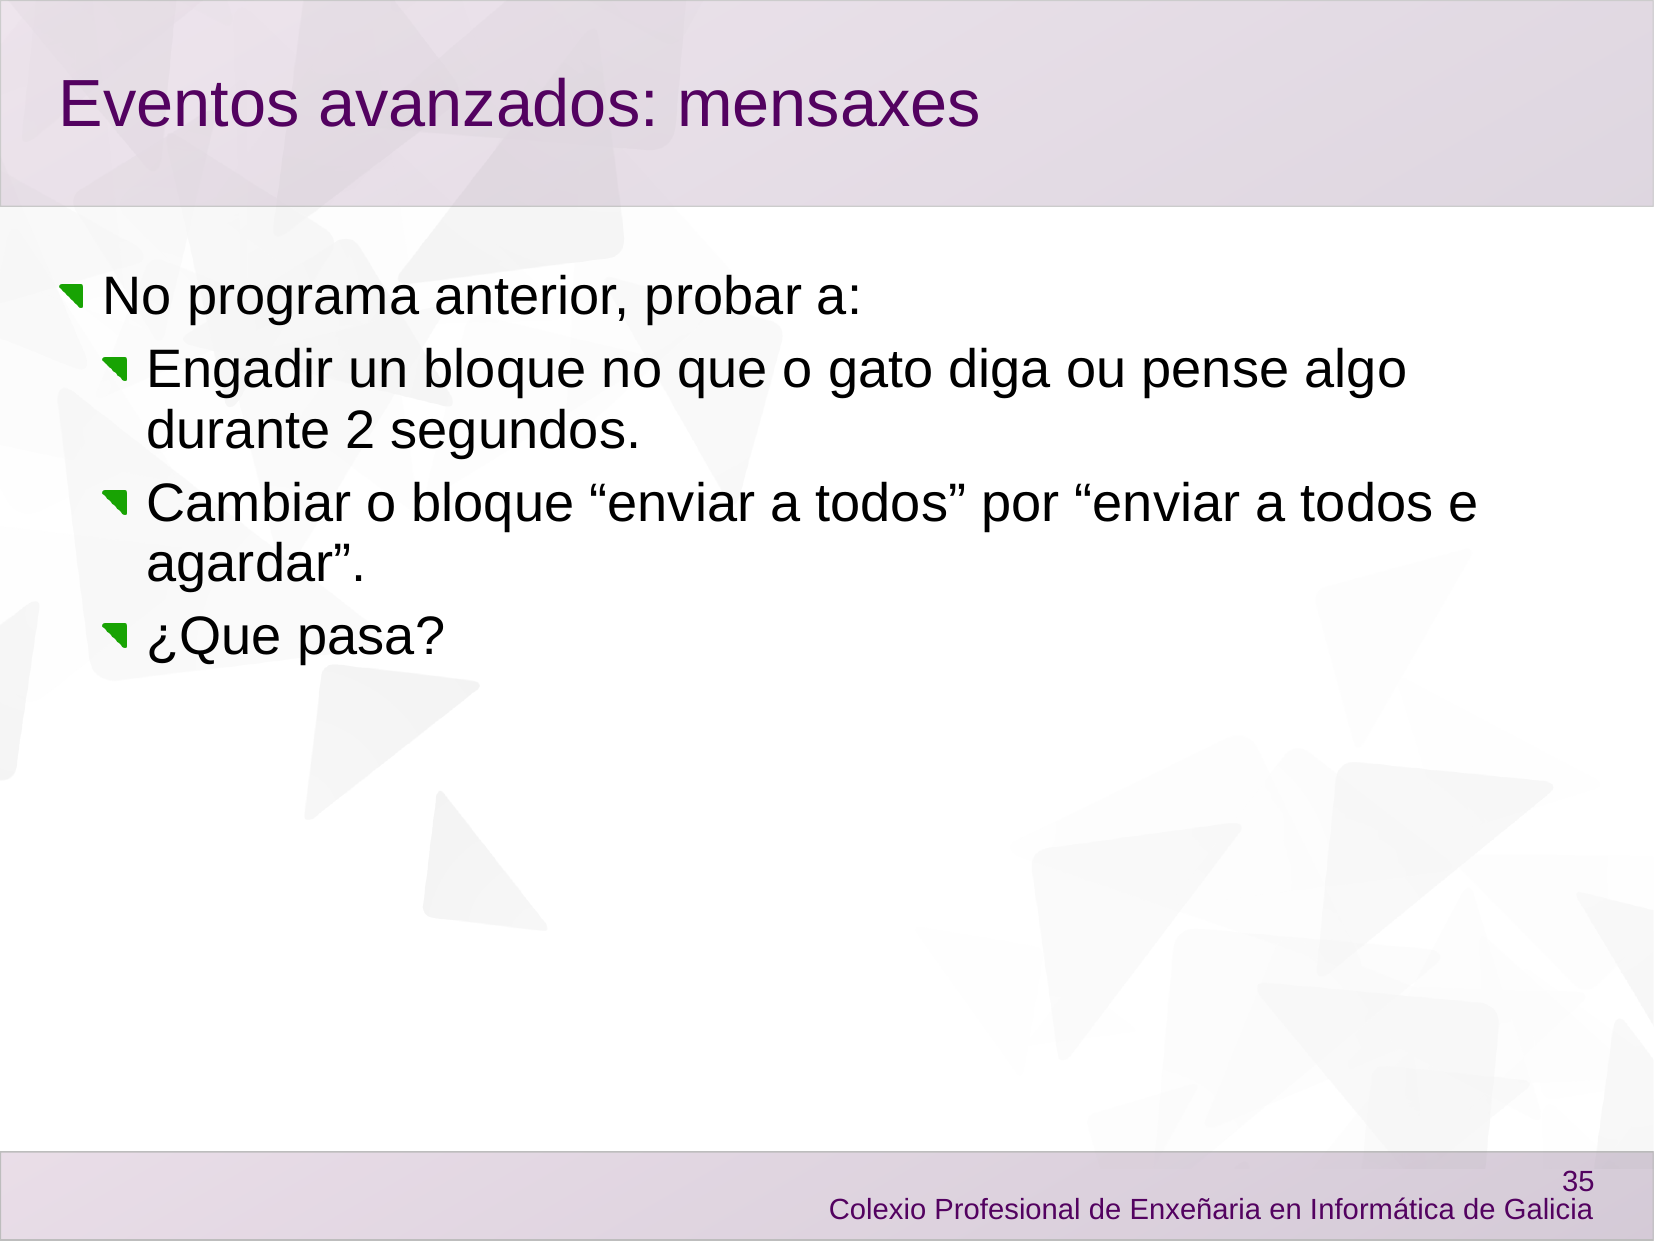

# Eventos avanzados: mensaxes
No programa anterior, probar a:
Engadir un bloque no que o gato diga ou pense algo durante 2 segundos.
Cambiar o bloque “enviar a todos” por “enviar a todos e agardar”.
¿Que pasa?
35
Colexio Profesional de Enxeñaria en Informática de Galicia